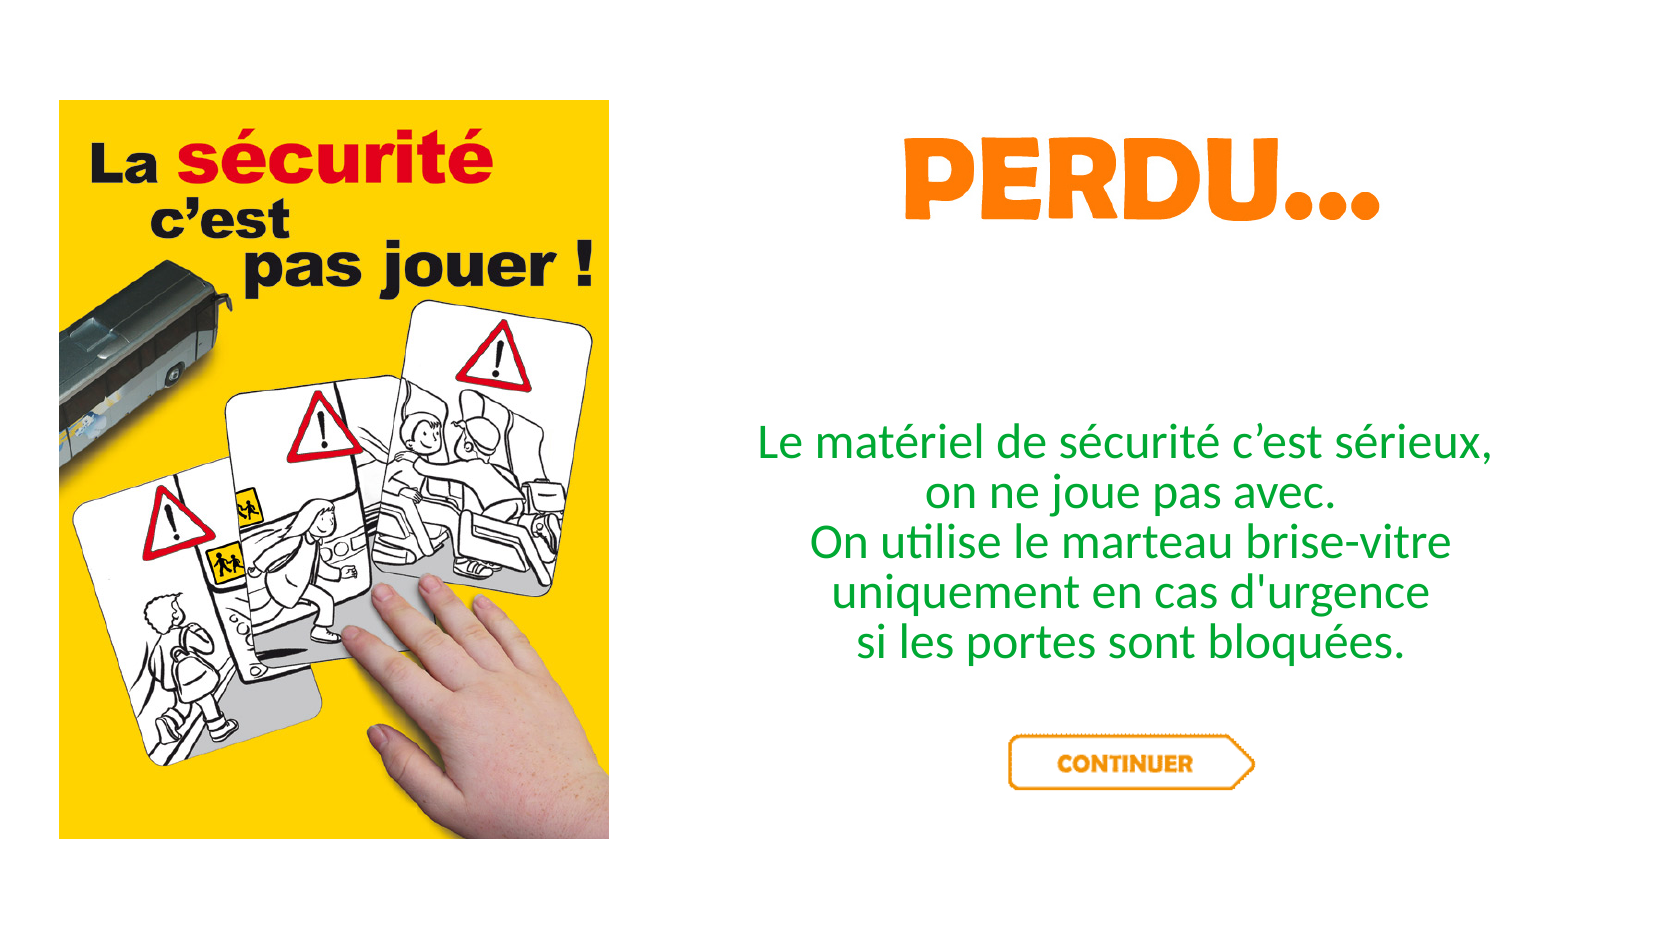

Le matériel de sécurité c’est sérieux,
on ne joue pas avec.
On utilise le marteau brise-vitre
uniquement en cas d'urgence
si les portes sont bloquées.